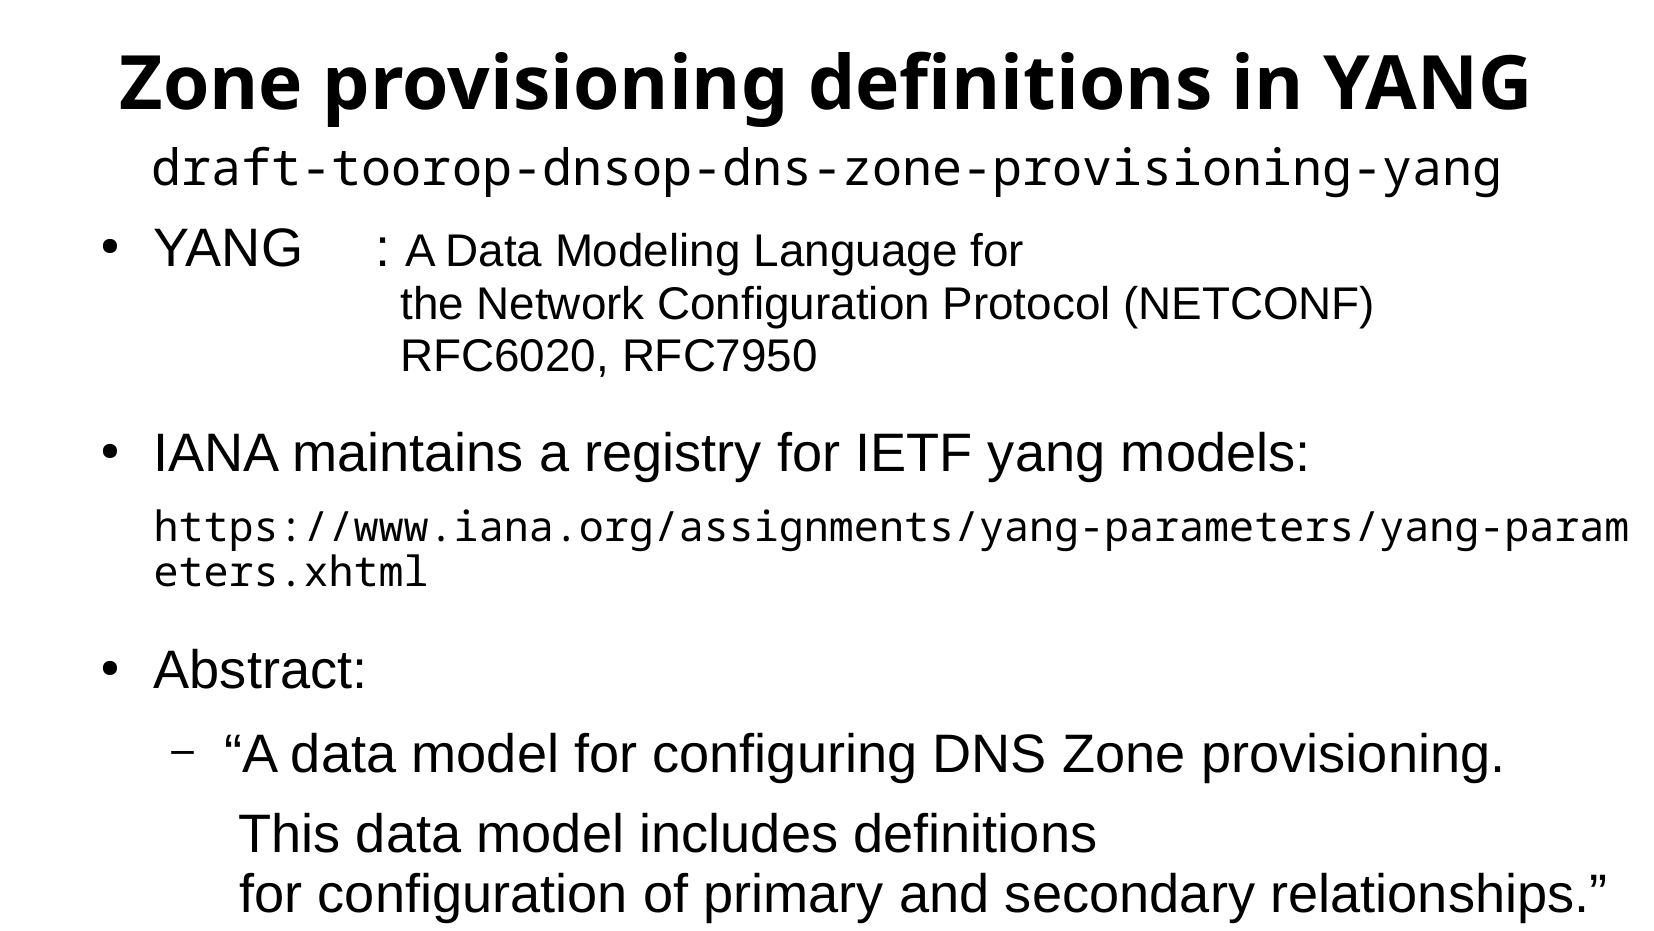

Zone provisioning definitions in YANG
draft-toorop-dnsop-dns-zone-provisioning-yang
# YANG	: A Data Modeling Language for the Network Configuration Protocol (NETCONF) RFC6020, RFC7950
IANA maintains a registry for IETF yang models:
https://www.iana.org/assignments/yang-parameters/yang-parameters.xhtml
Abstract:
“A data model for configuring DNS Zone provisioning.
 This data model includes definitions
 for configuration of primary and secondary relationships.”